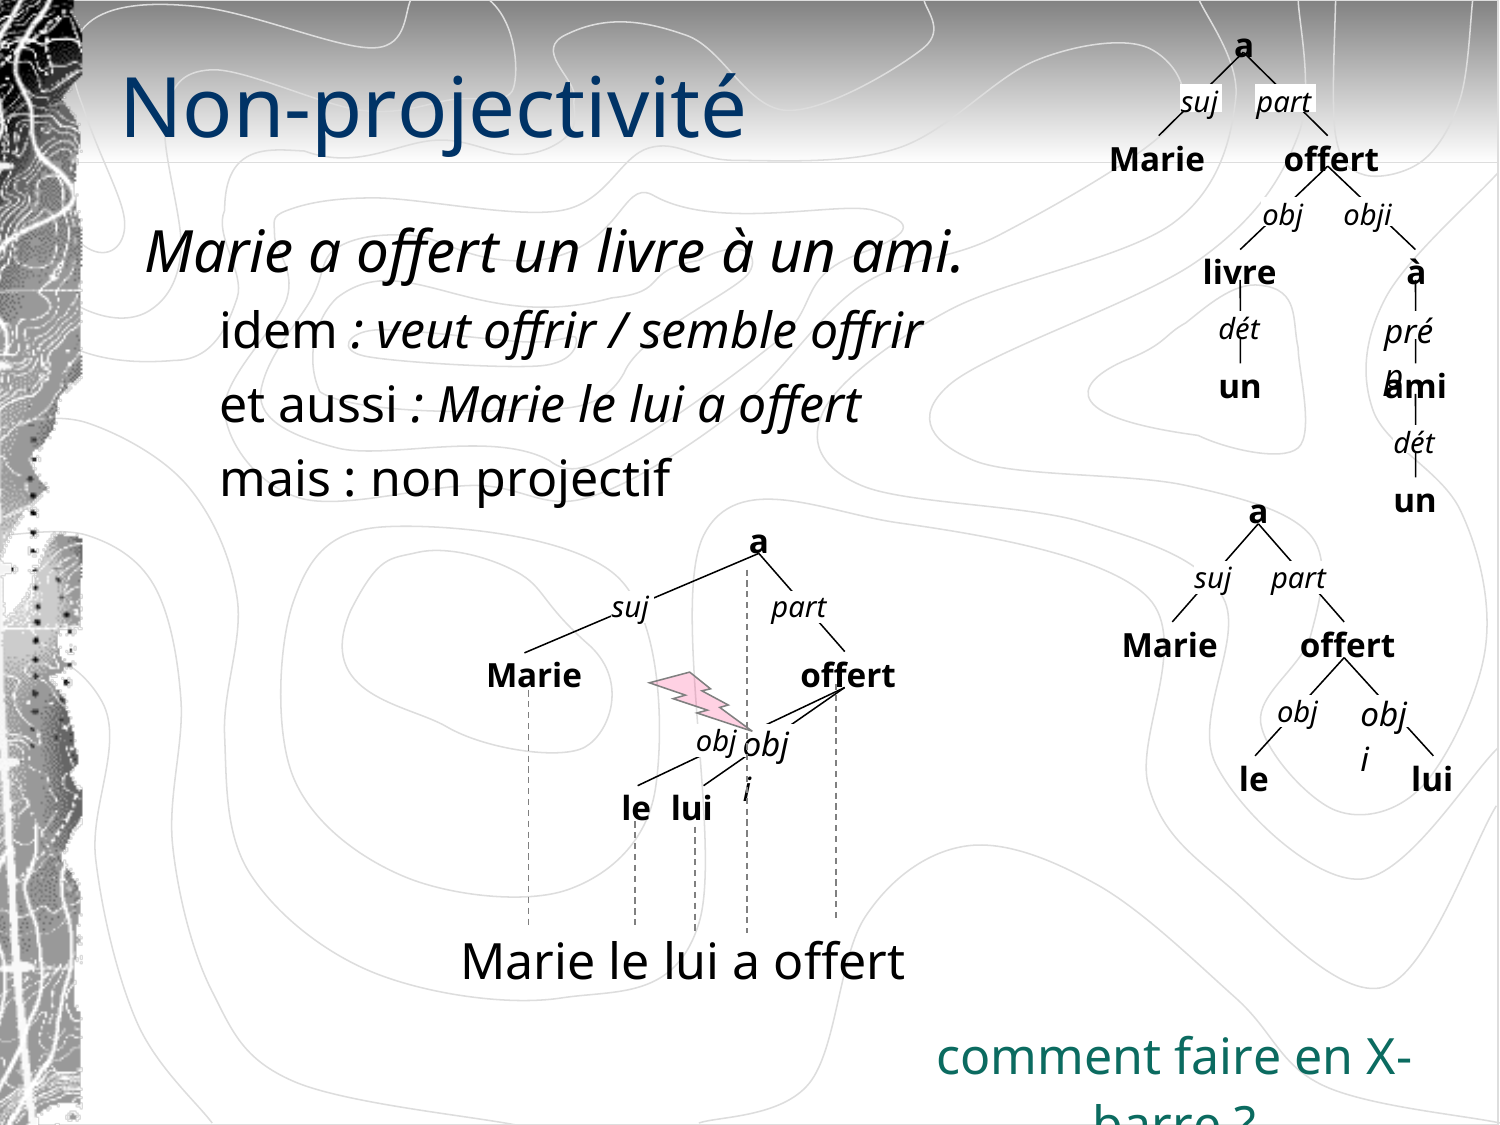

a
suj
part
Marie
offert
obj
obji
livre
à
dét
prép
un
ami
dét
un
# Non-projectivité
Marie a offert un livre à un ami.
idem : veut offrir / semble offrir
et aussi : Marie le lui a offert
mais : non projectif
a
suj
part
Marie
offert
obj
obji
le
lui
a
suj
part
Marie
offert
obj
obji
le
lui
Marie le lui a offert
comment faire en X-barre ?